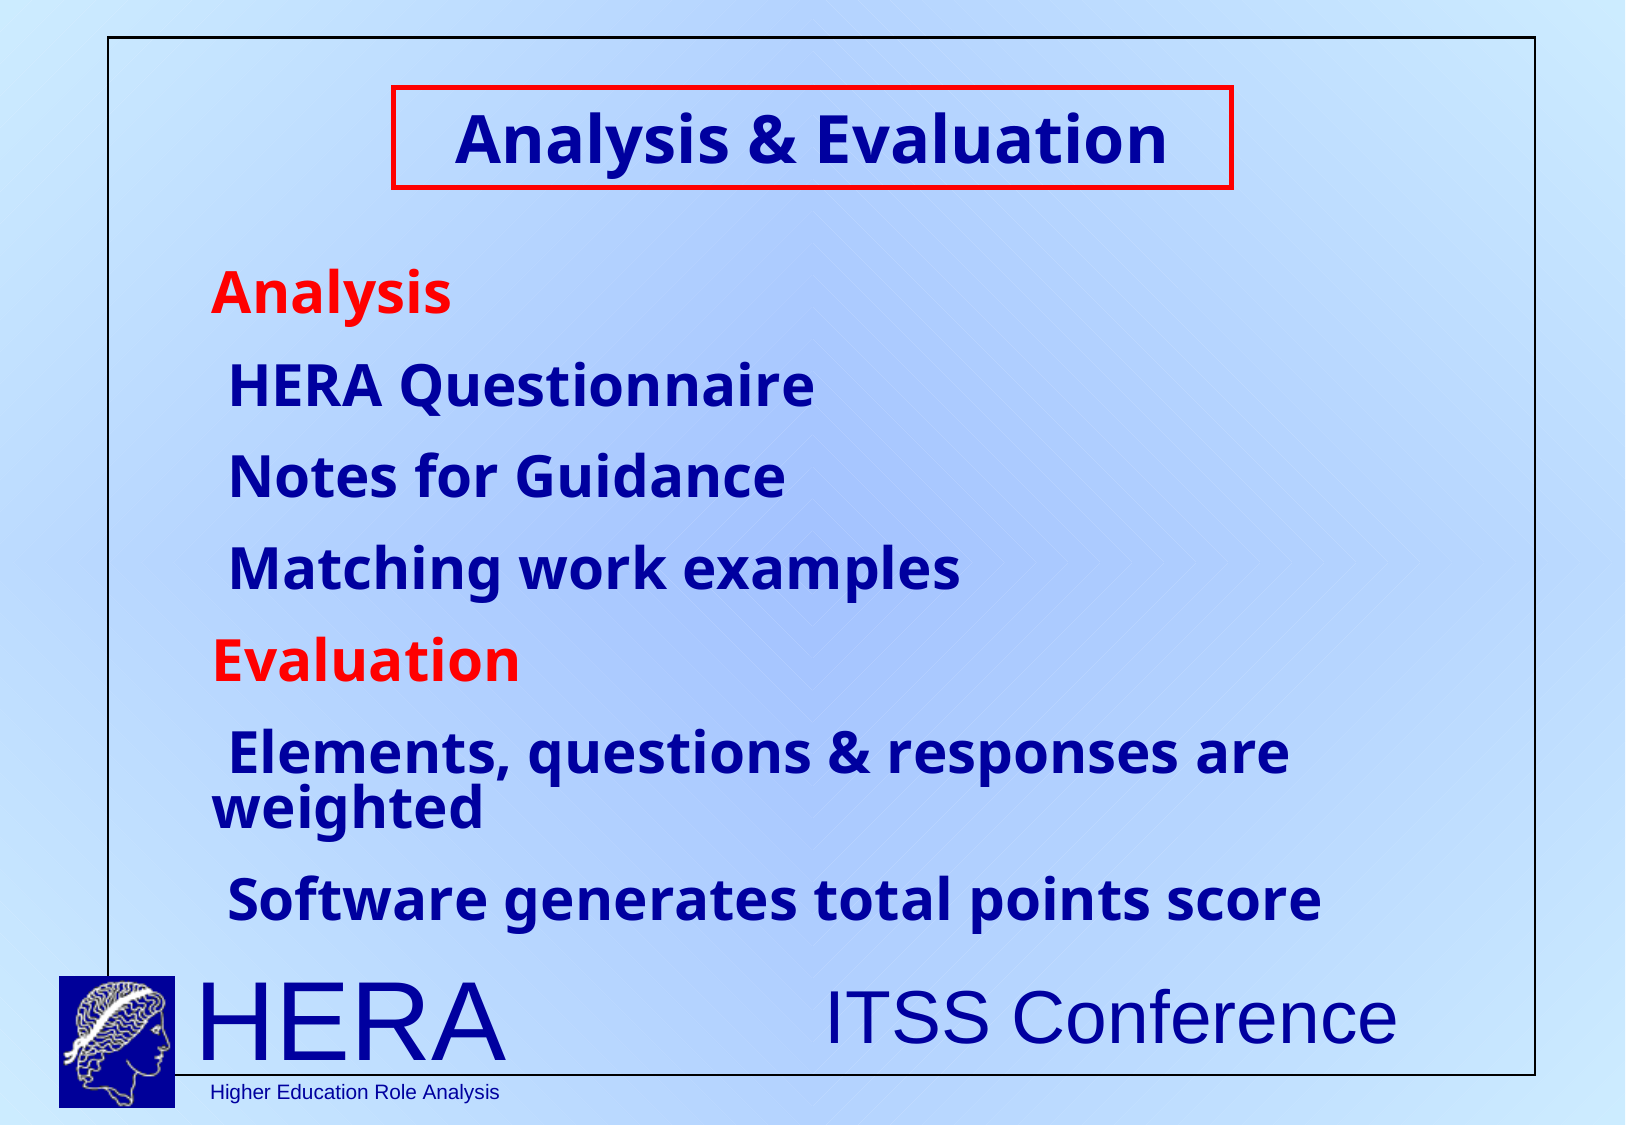

Analysis & Evaluation
Analysis
 HERA Questionnaire
 Notes for Guidance
 Matching work examples
Evaluation
 Elements, questions & responses are 	weighted
 Software generates total points score